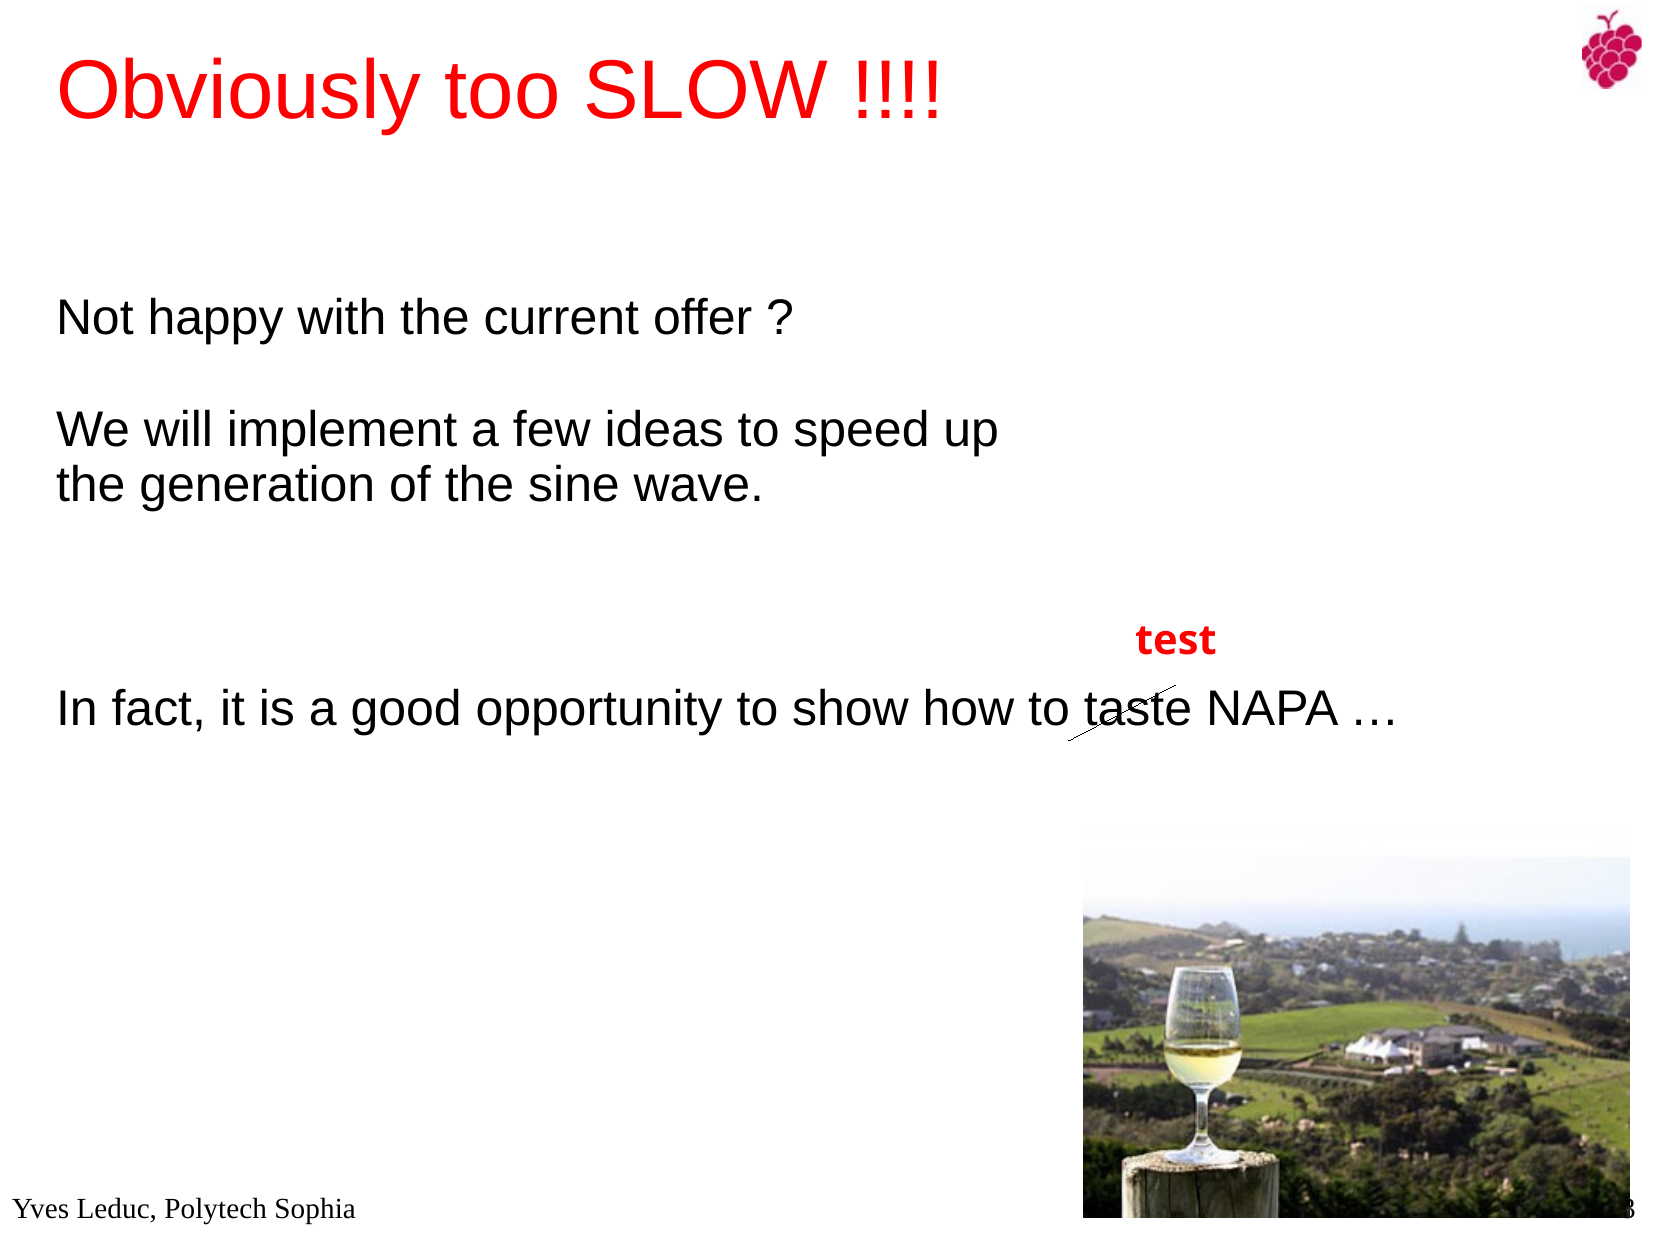

Obviously too SLOW !!!!
Not happy with the current offer ?
We will implement a few ideas to speed up
the generation of the sine wave.
In fact, it is a good opportunity to show how to taste NAPA …
test
Yves Leduc, Polytech Sophia
13